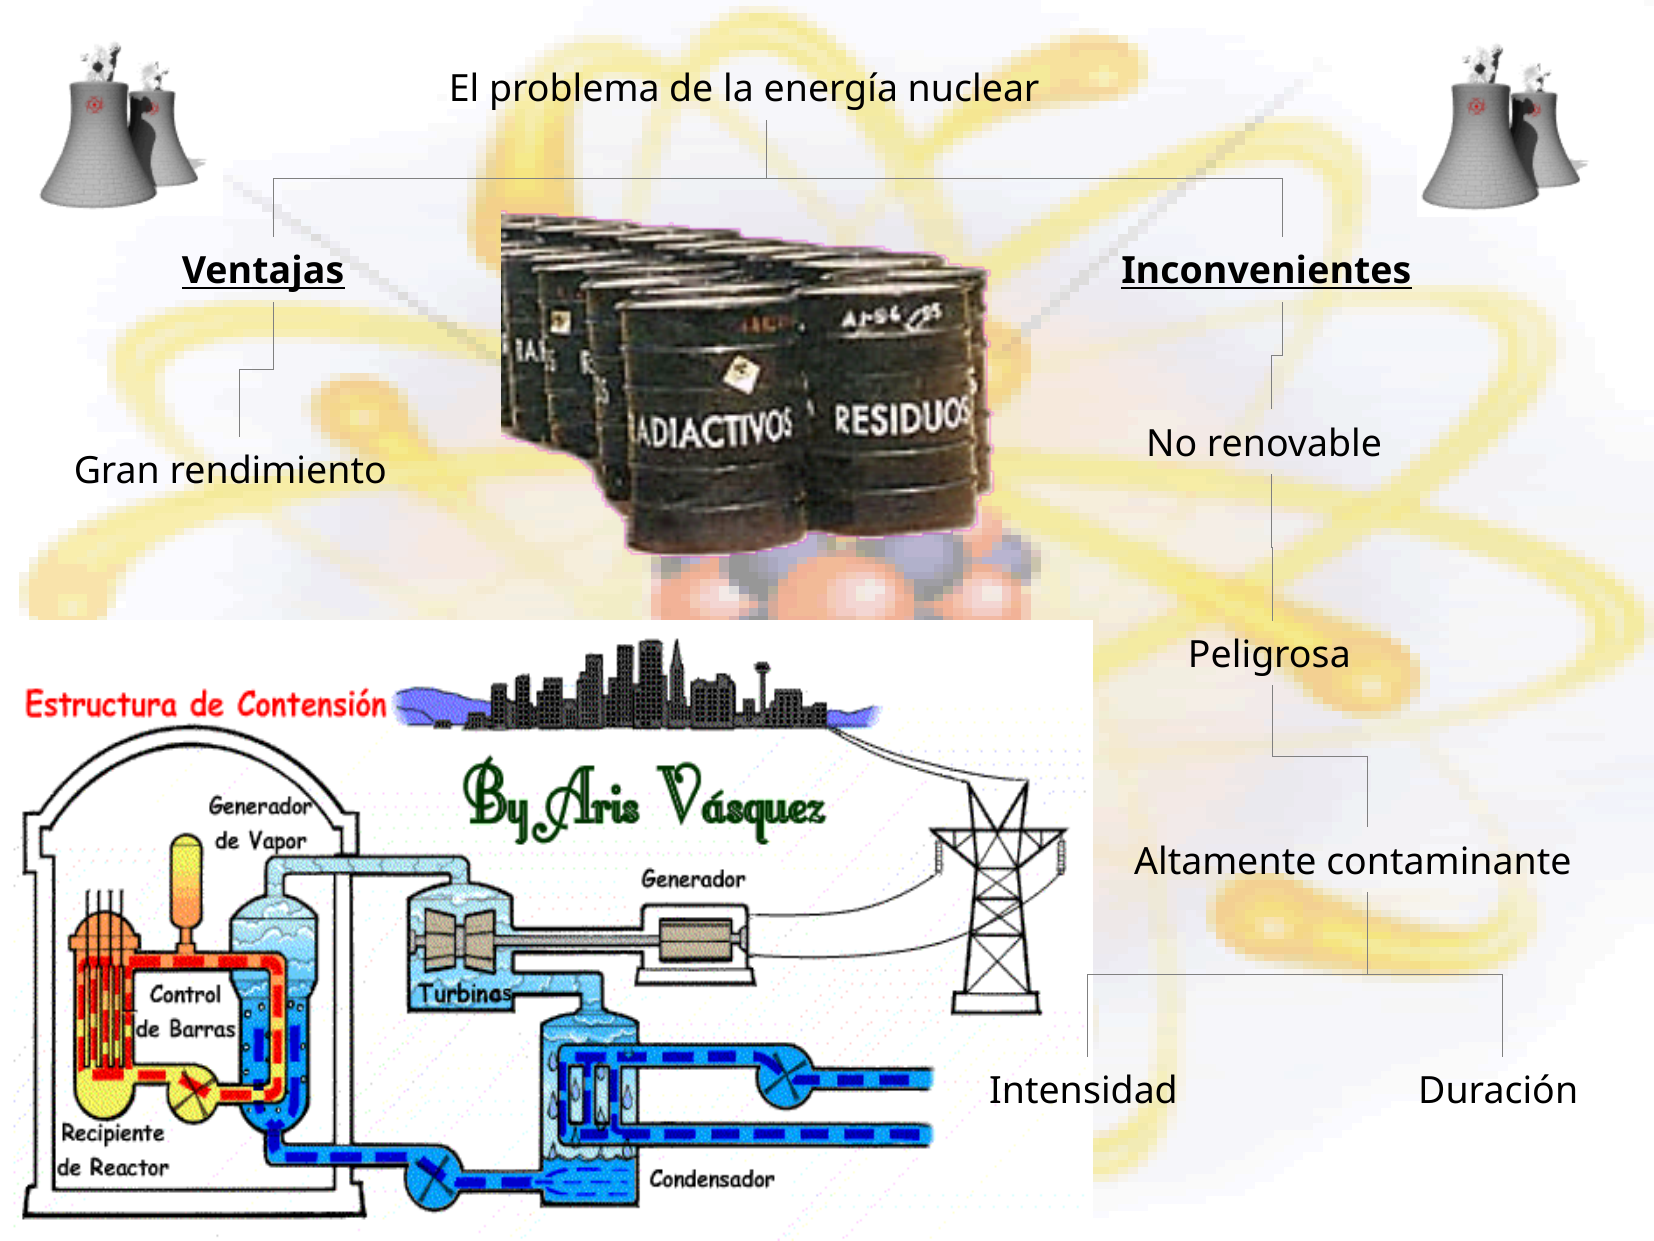

El problema de la energía nuclear
Ventajas
Inconvenientes
No renovable
Gran rendimiento
Peligrosa
Altamente contaminante
Intensidad
Duración